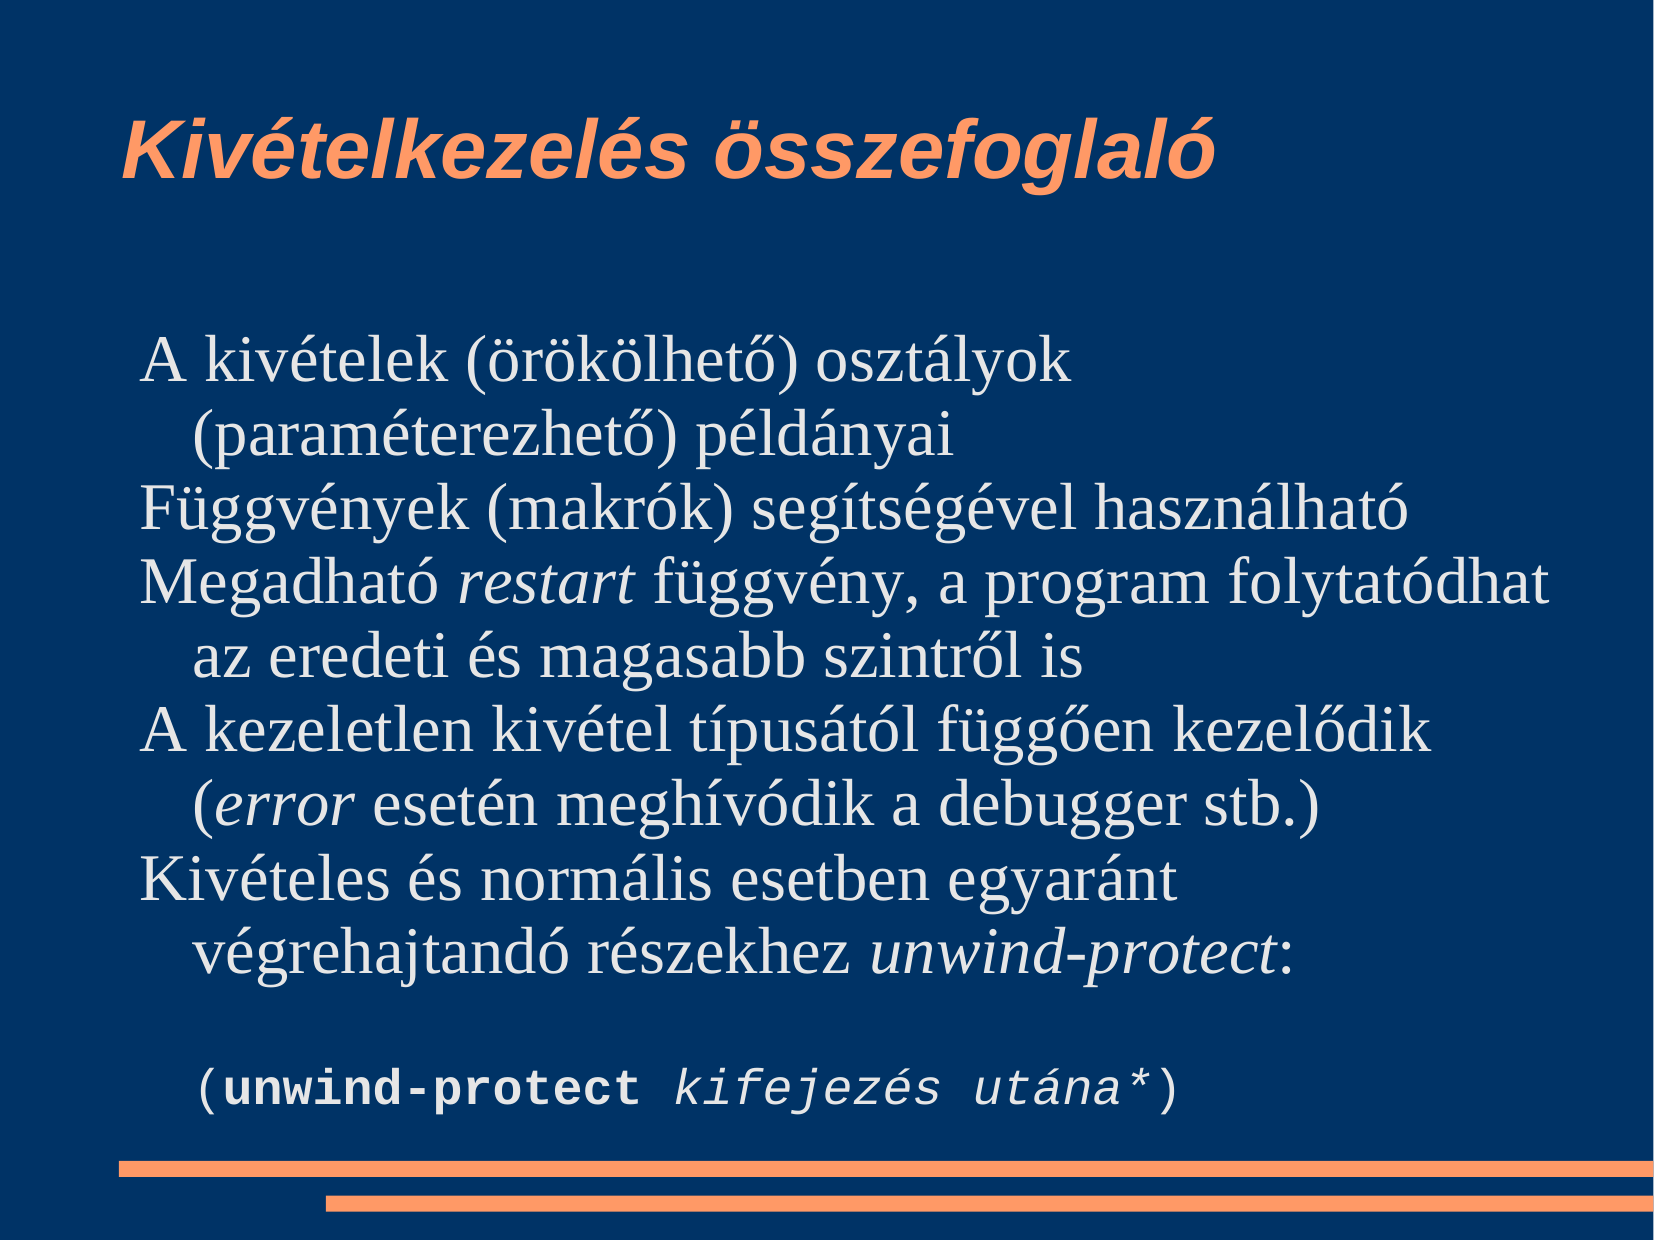

# Kivételkezelés összefoglaló
A kivételek (örökölhető) osztályok (paraméterezhető) példányai
Függvények (makrók) segítségével használható
Megadható restart függvény, a program folytatódhat az eredeti és magasabb szintről is
A kezeletlen kivétel típusától függően kezelődik (error esetén meghívódik a debugger stb.)
Kivételes és normális esetben egyaránt végrehajtandó részekhez unwind-protect:
(unwind-protect kifejezés utána*)